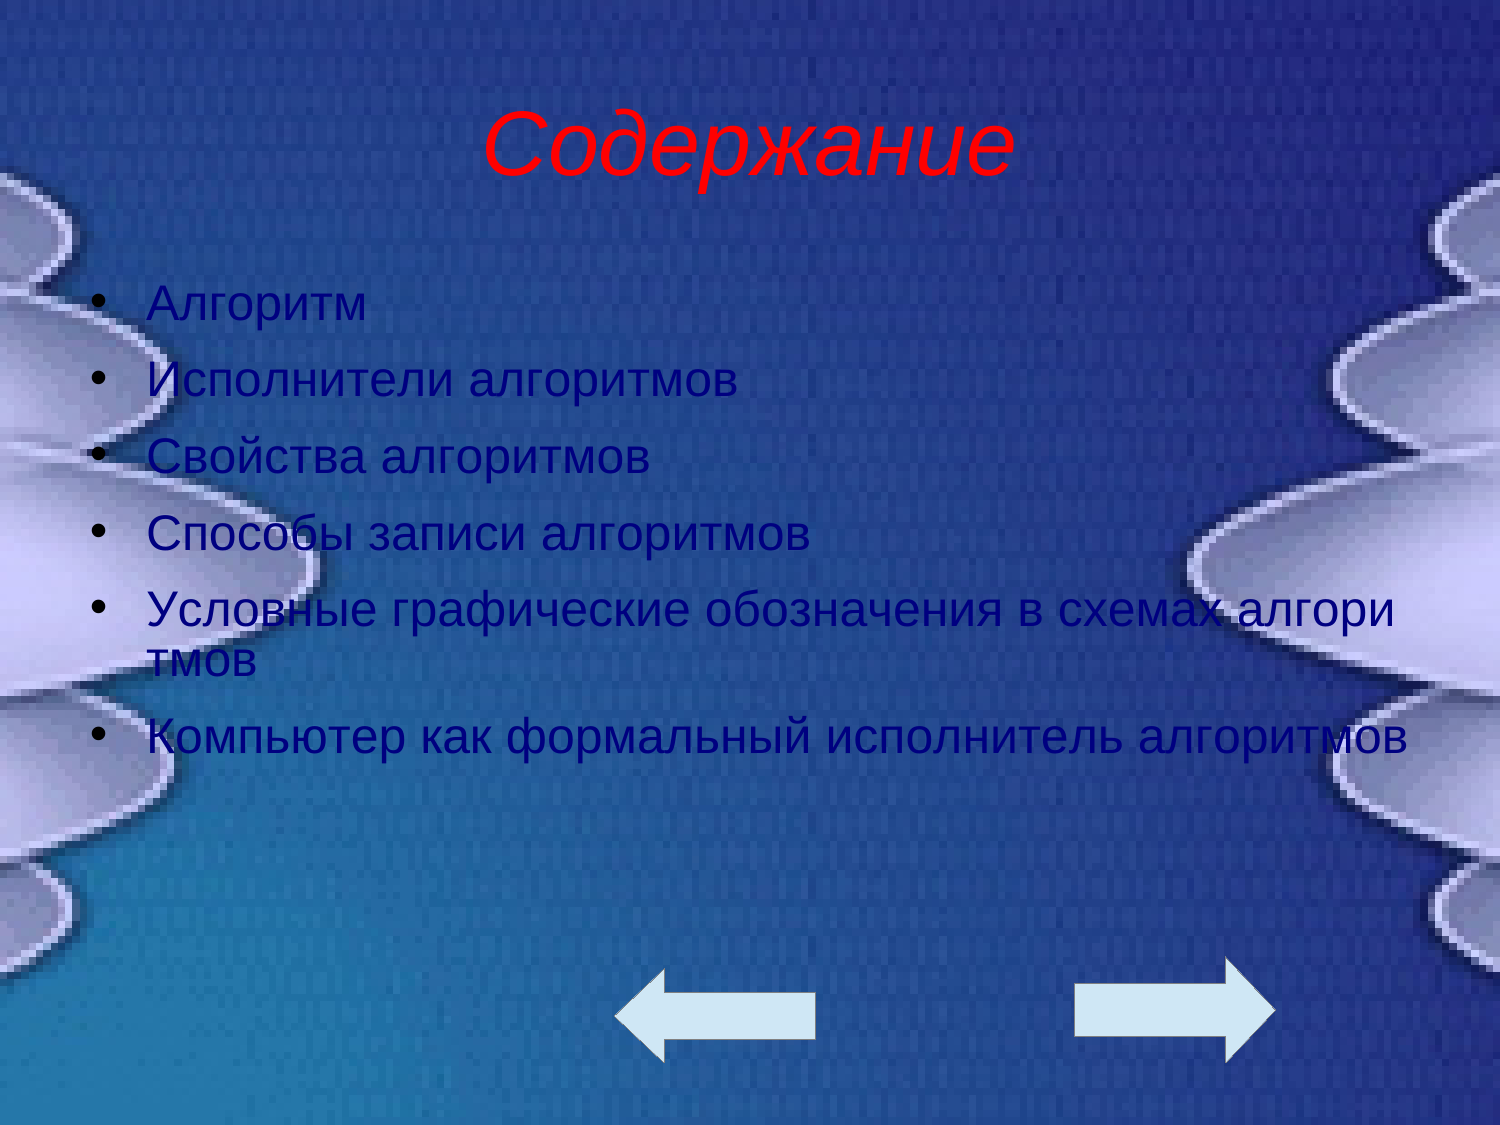

# Содержание
Алгоритм
Исполнители алгоритмов
Свойства алгоритмов
Способы записи алгоритмов
Условные графические обозначения в схемах алгоритмов
Компьютер как формальный исполнитель алгоритмов